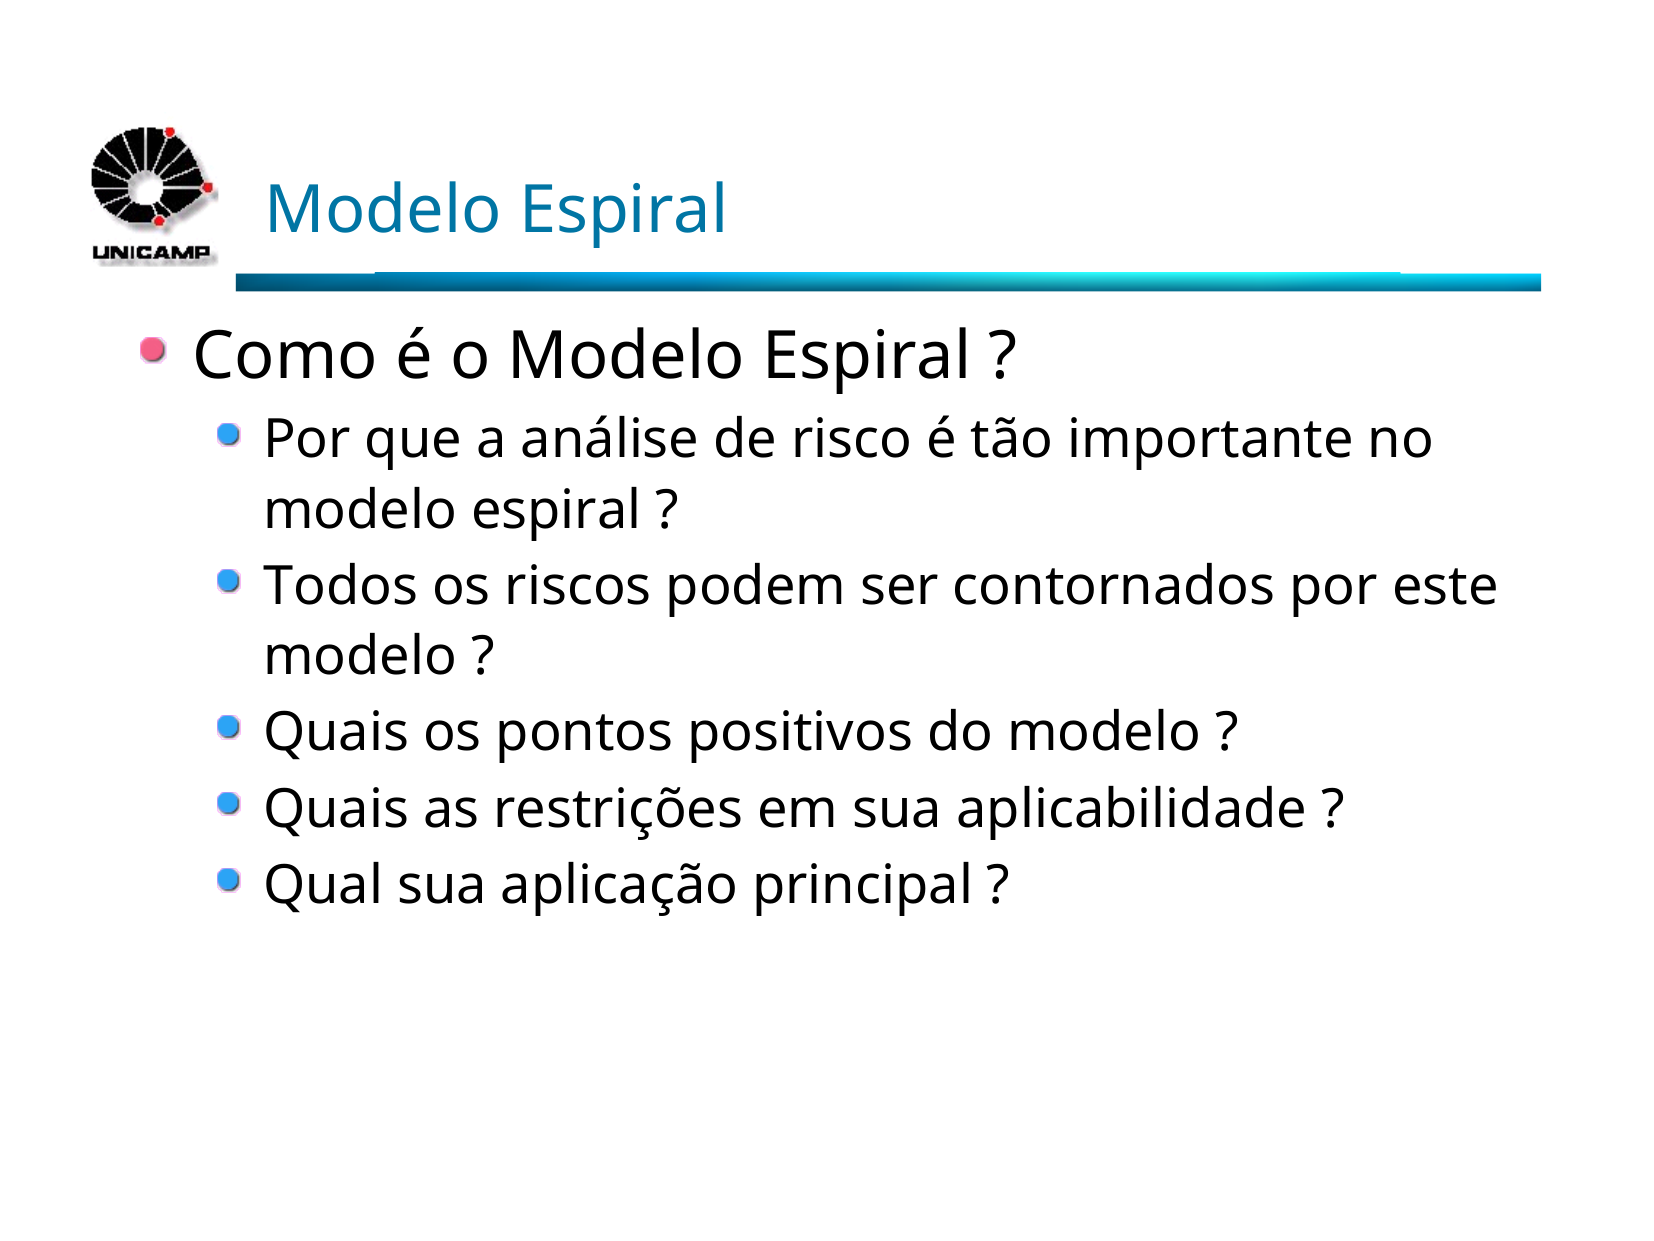

# Modelo Espiral
Como é o Modelo Espiral ?
Por que a análise de risco é tão importante no modelo espiral ?
Todos os riscos podem ser contornados por este modelo ?
Quais os pontos positivos do modelo ?
Quais as restrições em sua aplicabilidade ?
Qual sua aplicação principal ?